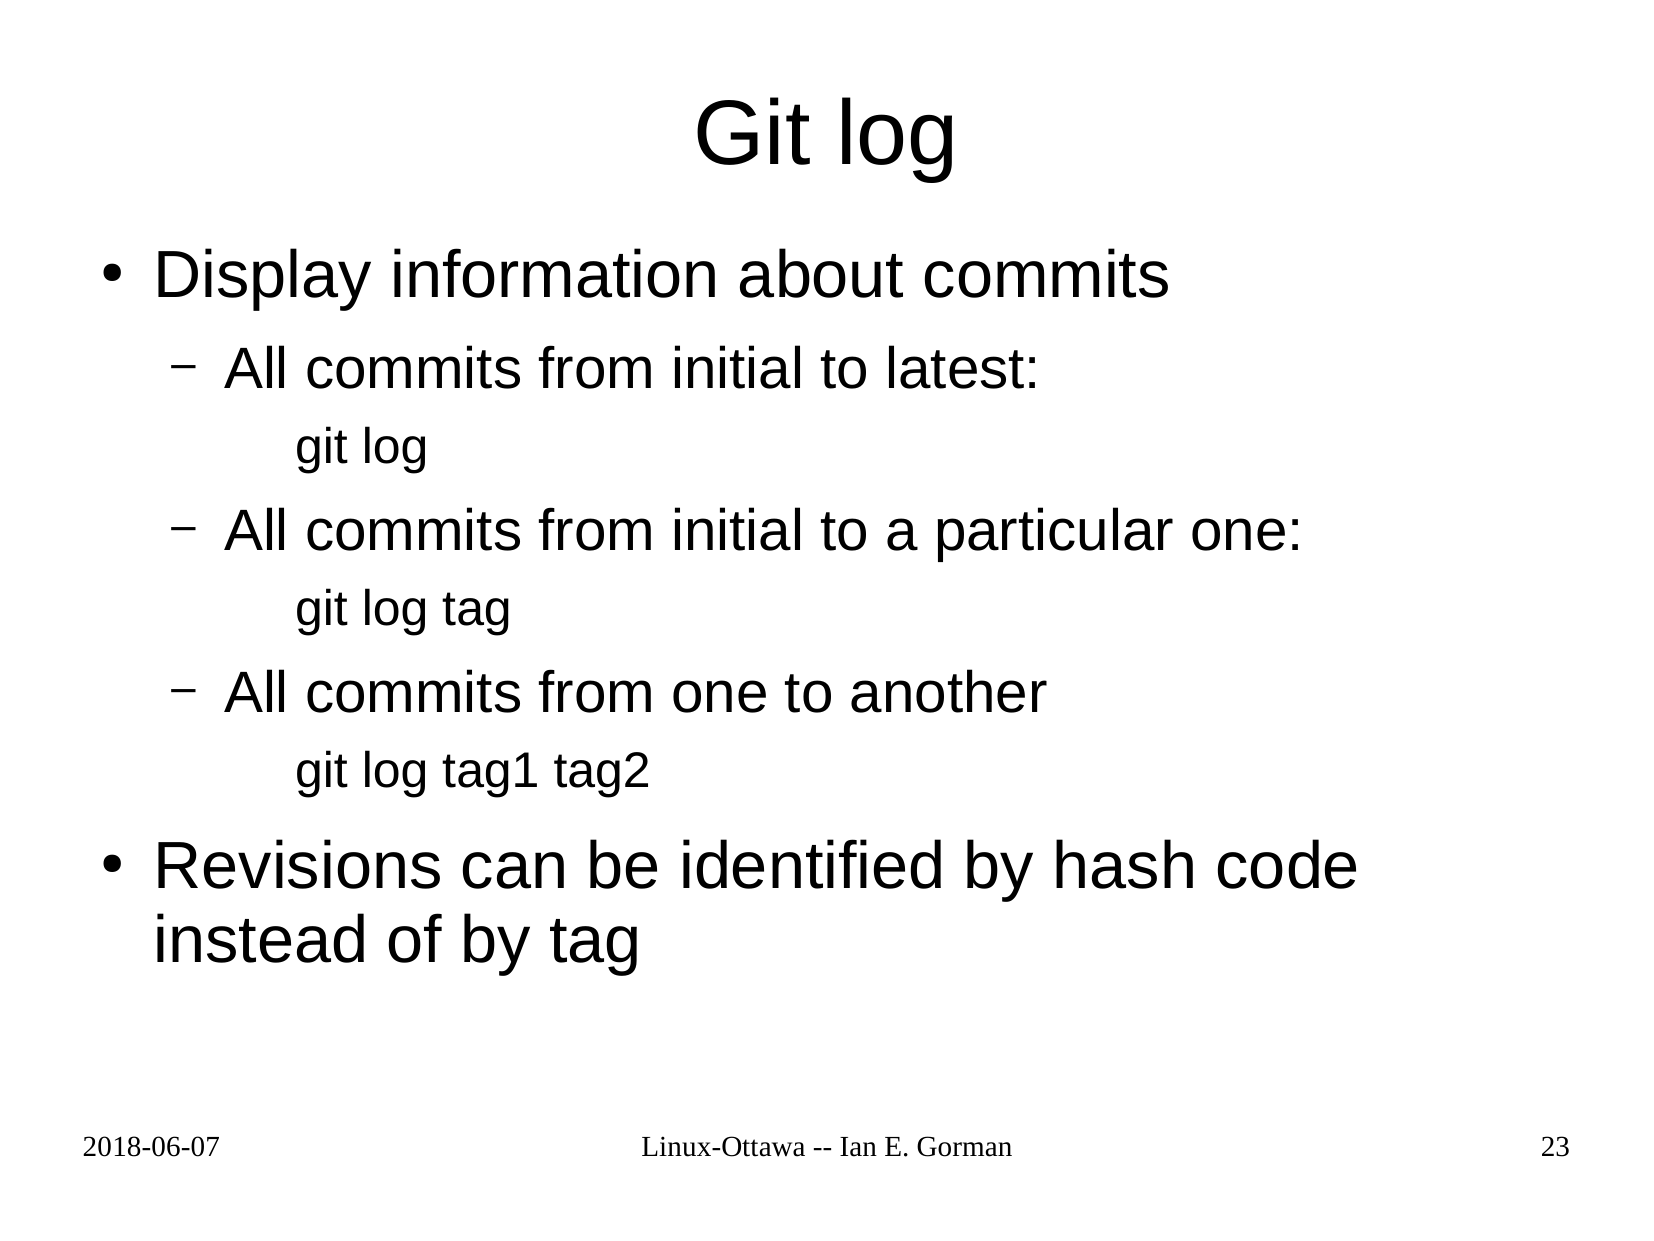

# Git log
Display information about commits
All commits from initial to latest:
git log
All commits from initial to a particular one:
git log tag
All commits from one to another
git log tag1 tag2
Revisions can be identified by hash code instead of by tag
2018-06-07
Linux-Ottawa -- Ian E. Gorman
23